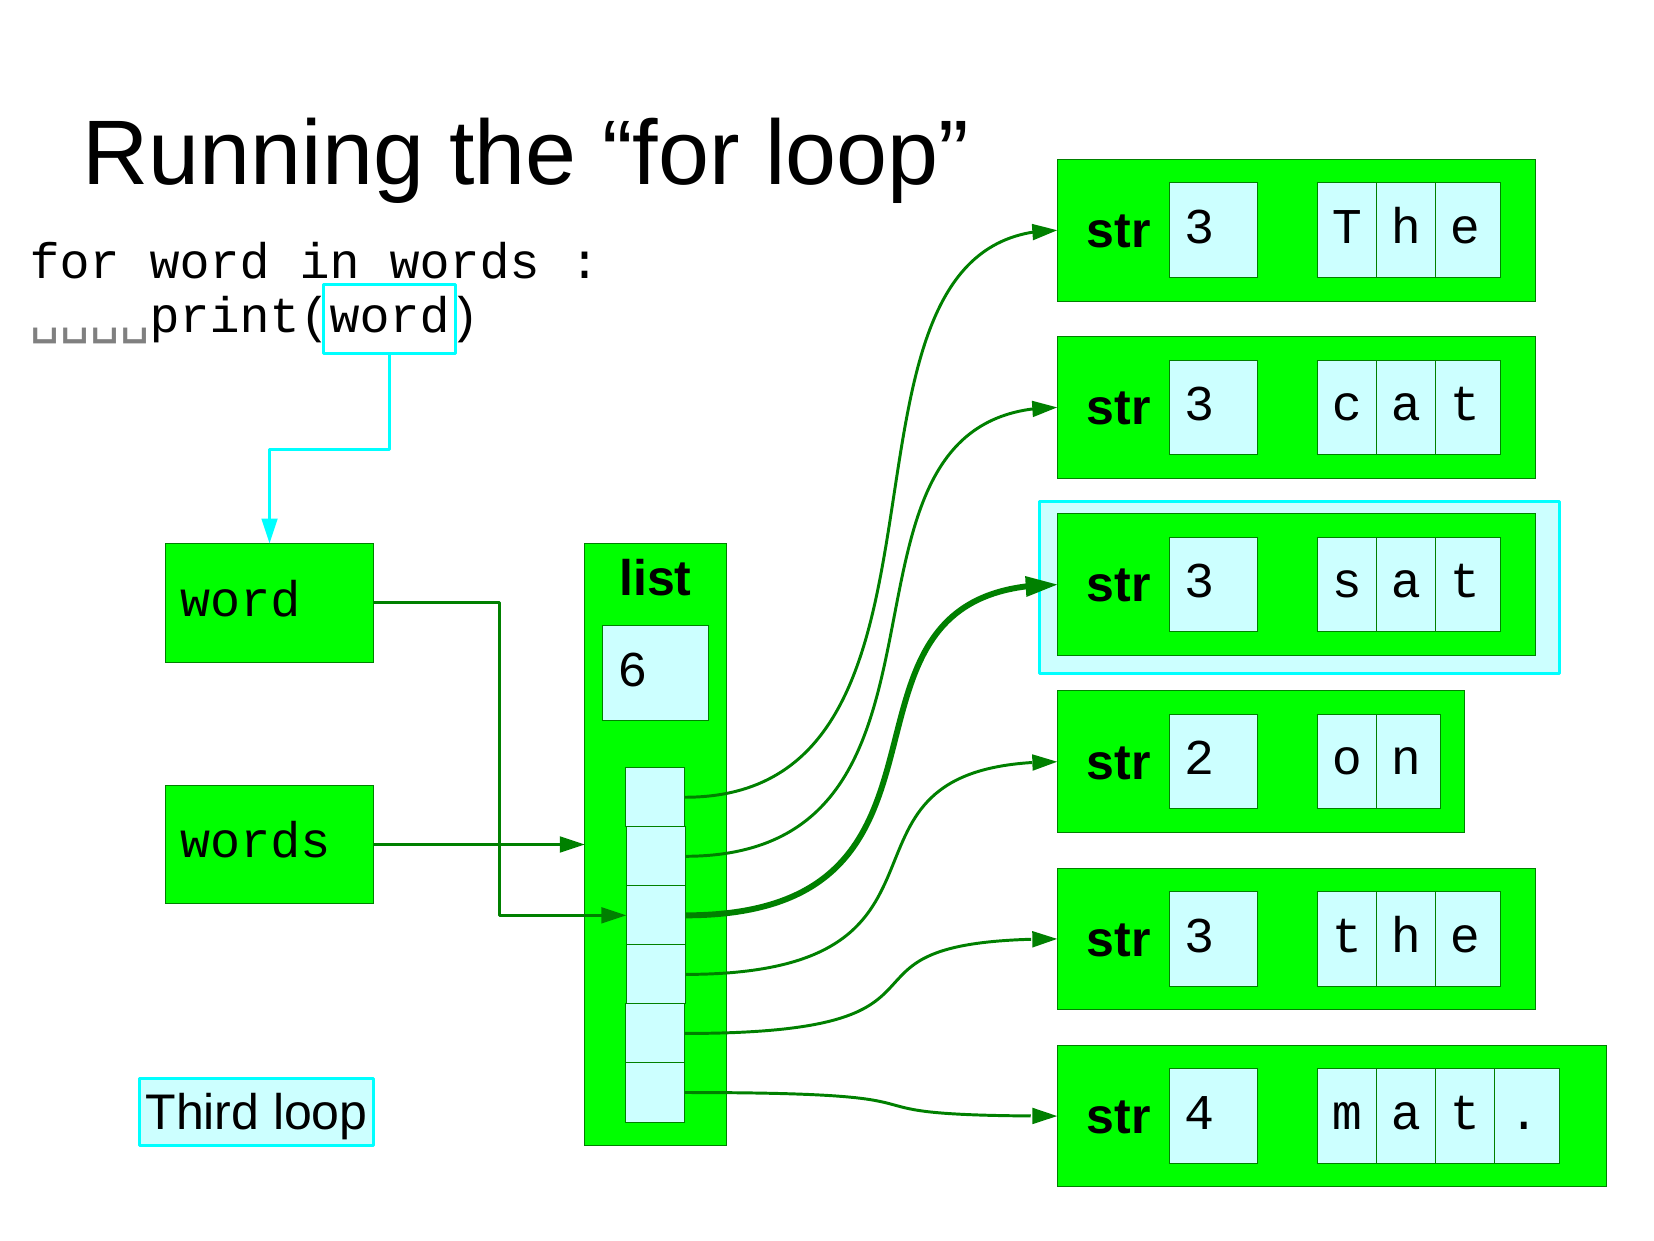

# Running the “for loop”
str
3
T
h
e
for
word
in
words
:
␣␣␣␣
print(
word
)
str
3
c
a
t
str
3
s
a
t
word
list
6
str
2
o
n
words
str
3
t
h
e
str
4
m
a
t
.
Third loop
256